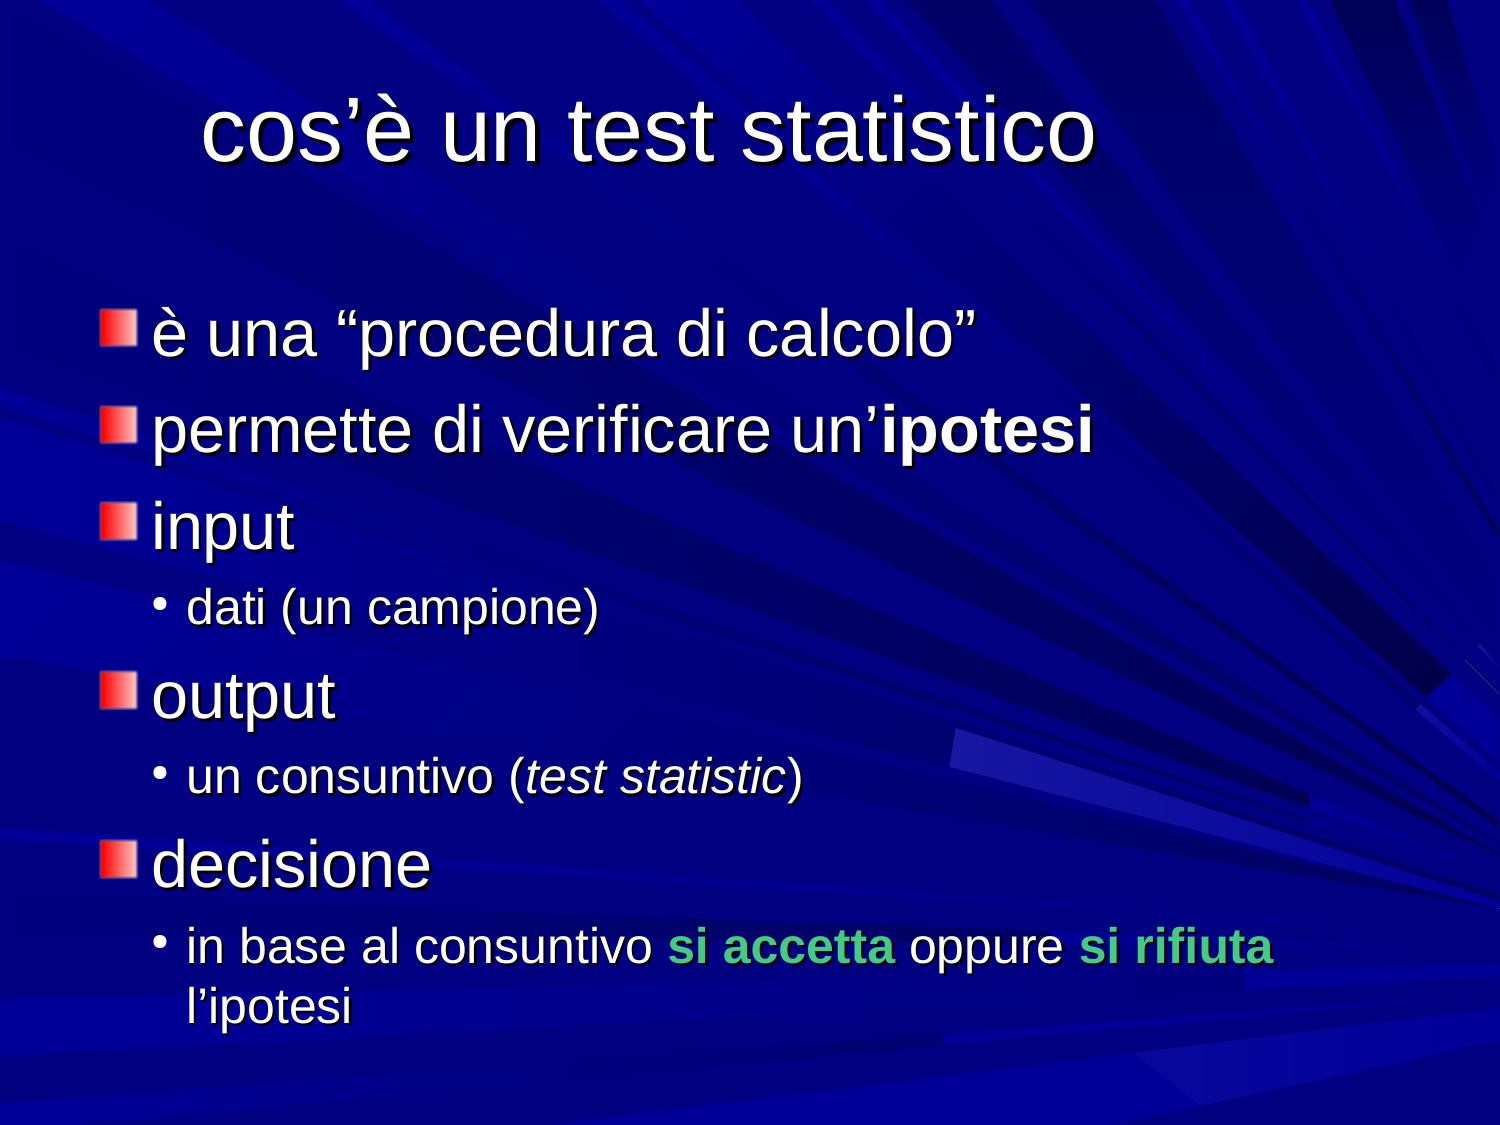

cos’è un test statistico
è una “procedura di calcolo”
permette di verificare un’ipotesi
input
dati (un campione)
output
un consuntivo (test statistic)
decisione
in base al consuntivo si accetta oppure si rifiuta l’ipotesi